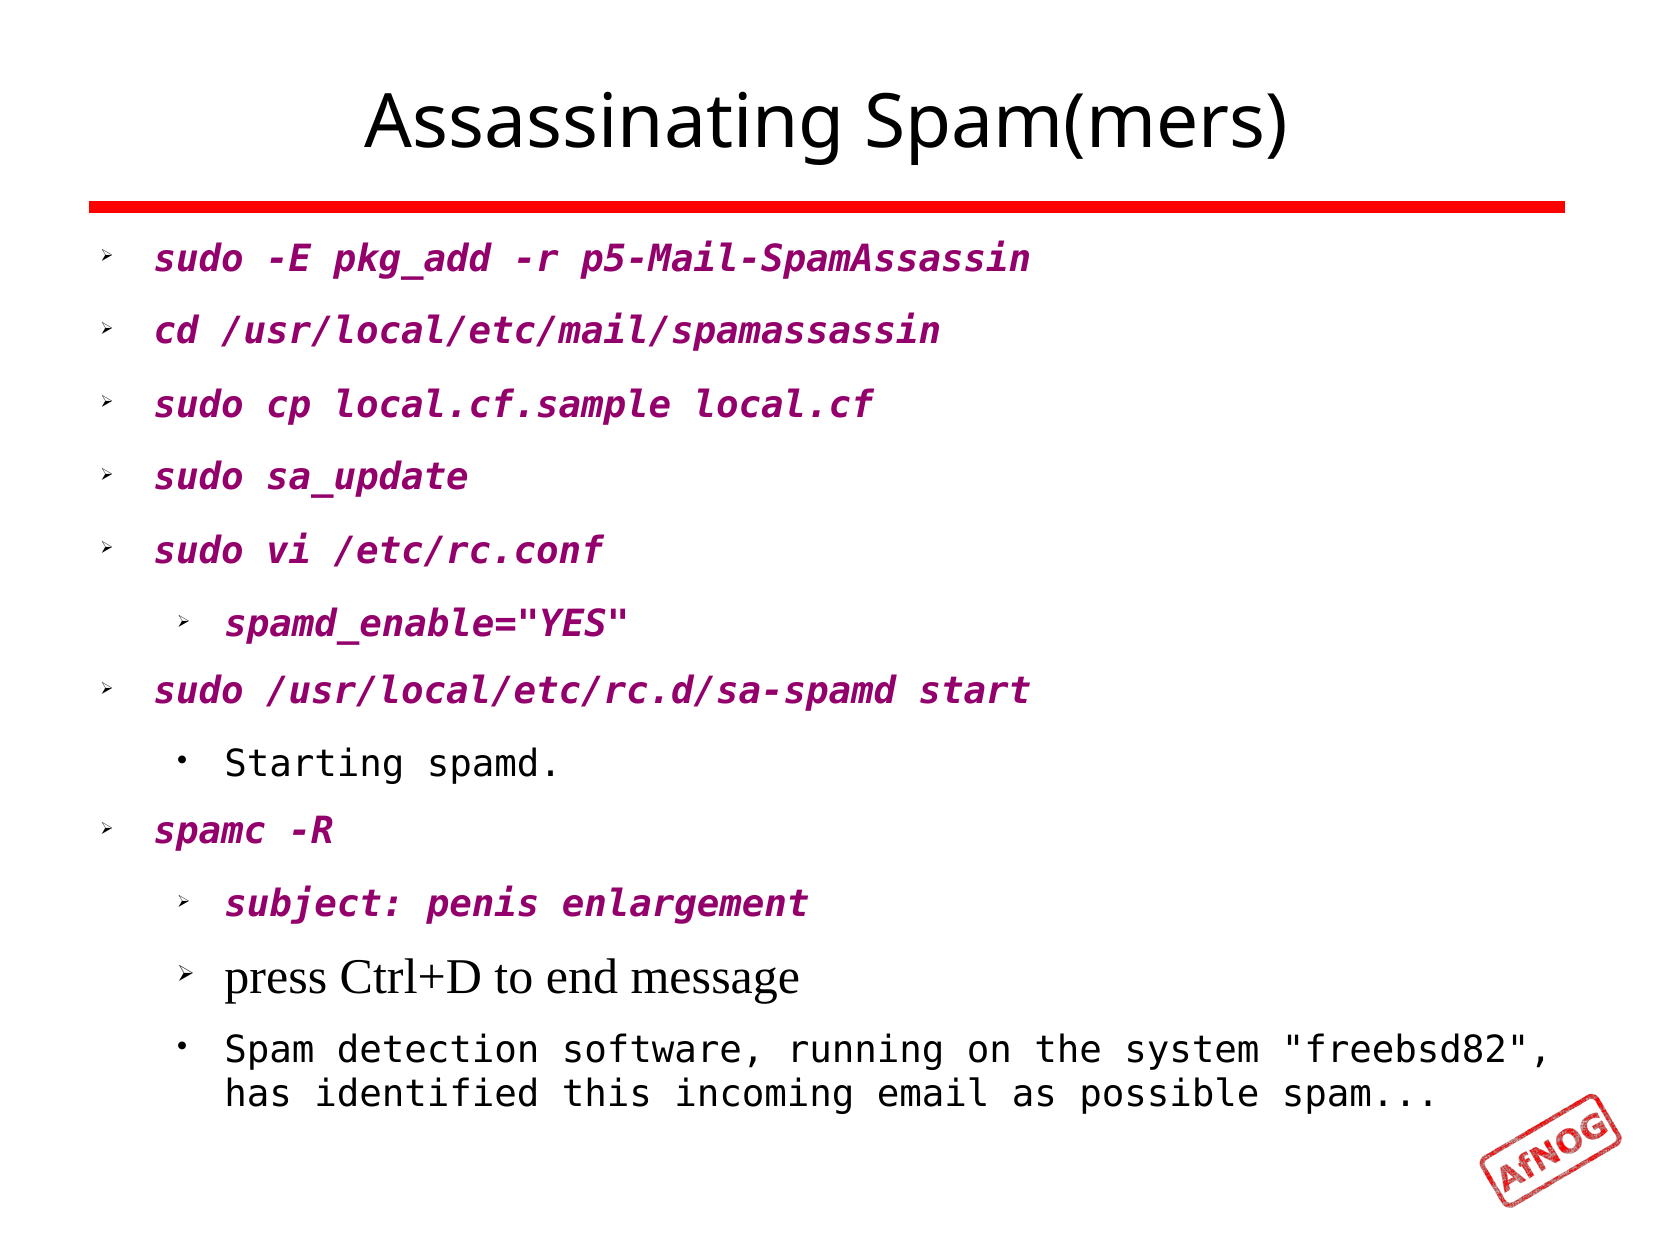

# Assassinating Spam(mers)
sudo -E pkg_add -r p5-Mail-SpamAssassin
cd /usr/local/etc/mail/spamassassin
sudo cp local.cf.sample local.cf
sudo sa_update
sudo vi /etc/rc.conf
spamd_enable="YES"
sudo /usr/local/etc/rc.d/sa-spamd start
Starting spamd.
spamc -R
subject: penis enlargement
press Ctrl+D to end message
Spam detection software, running on the system "freebsd82", has identified this incoming email as possible spam...